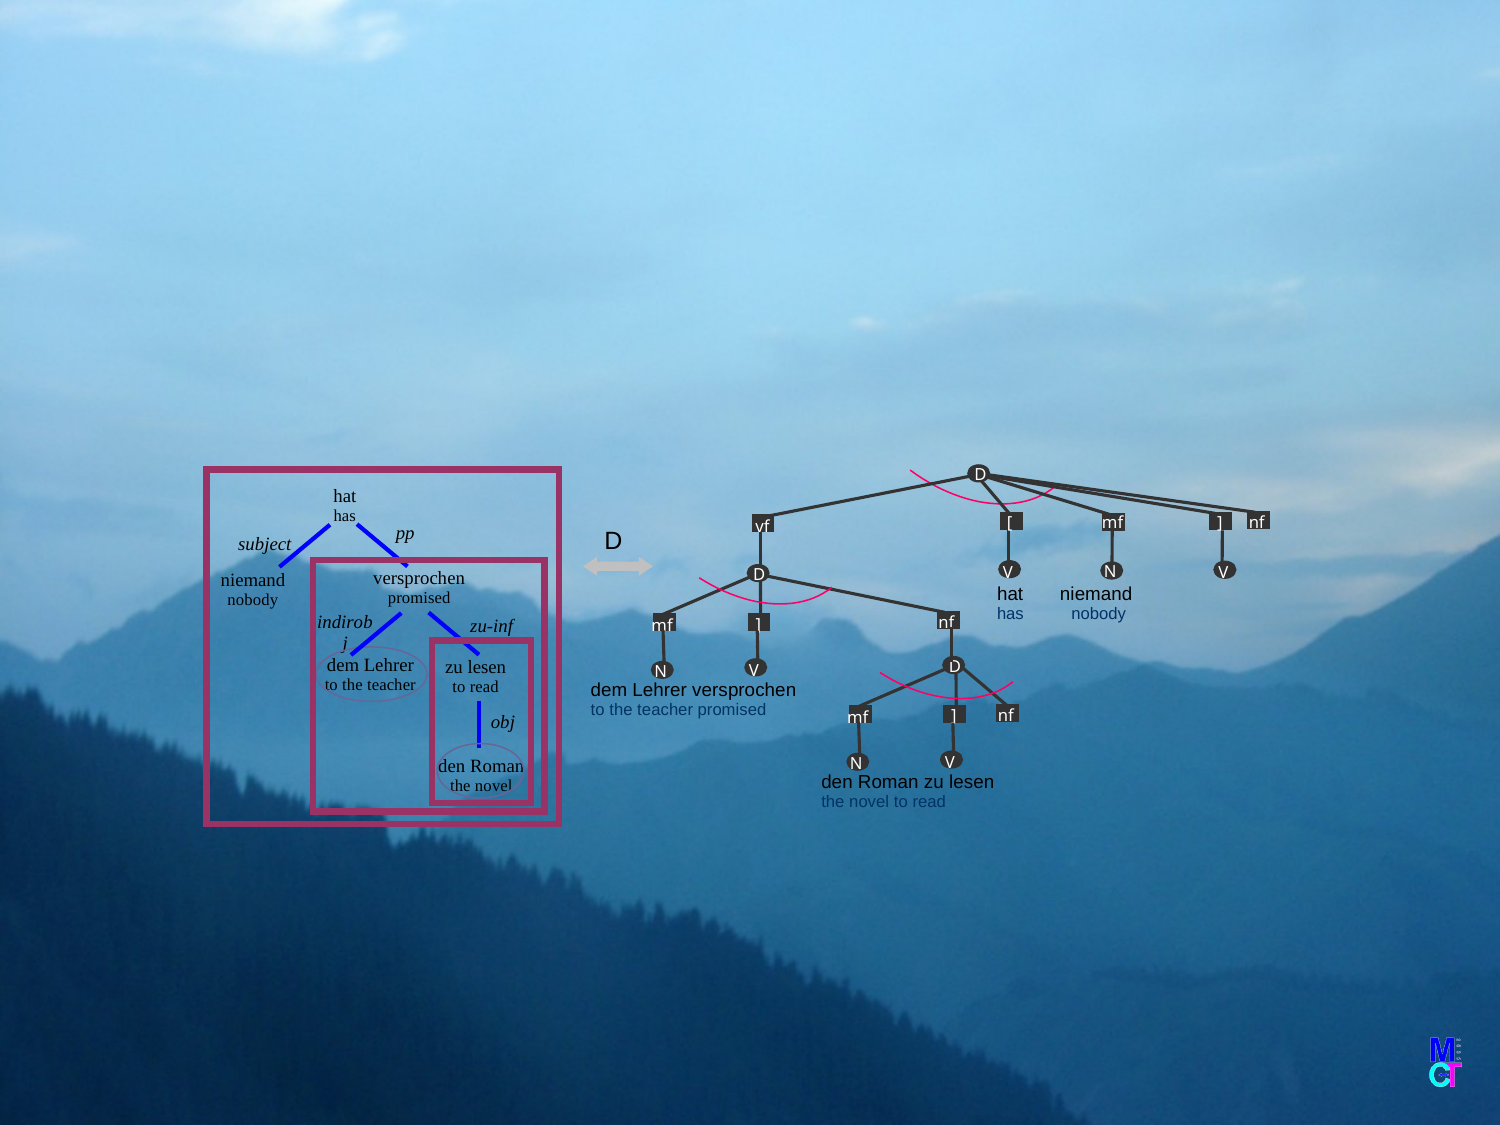

#
D
hat
has
[
mf
]
nf
vf
pp
D
subject
N
V
V
D
versprochen
promised
niemand
nobody
hat niemand
has nobody
nf
indirobj
]
mf
zu-inf
dem Lehrer
to the teacher
D
zu lesen
to read
V
N
dem Lehrer versprochen
to the teacher promised
]
nf
mf
obj
V
N
den Roman
the novel
den Roman zu lesen
the novel to read